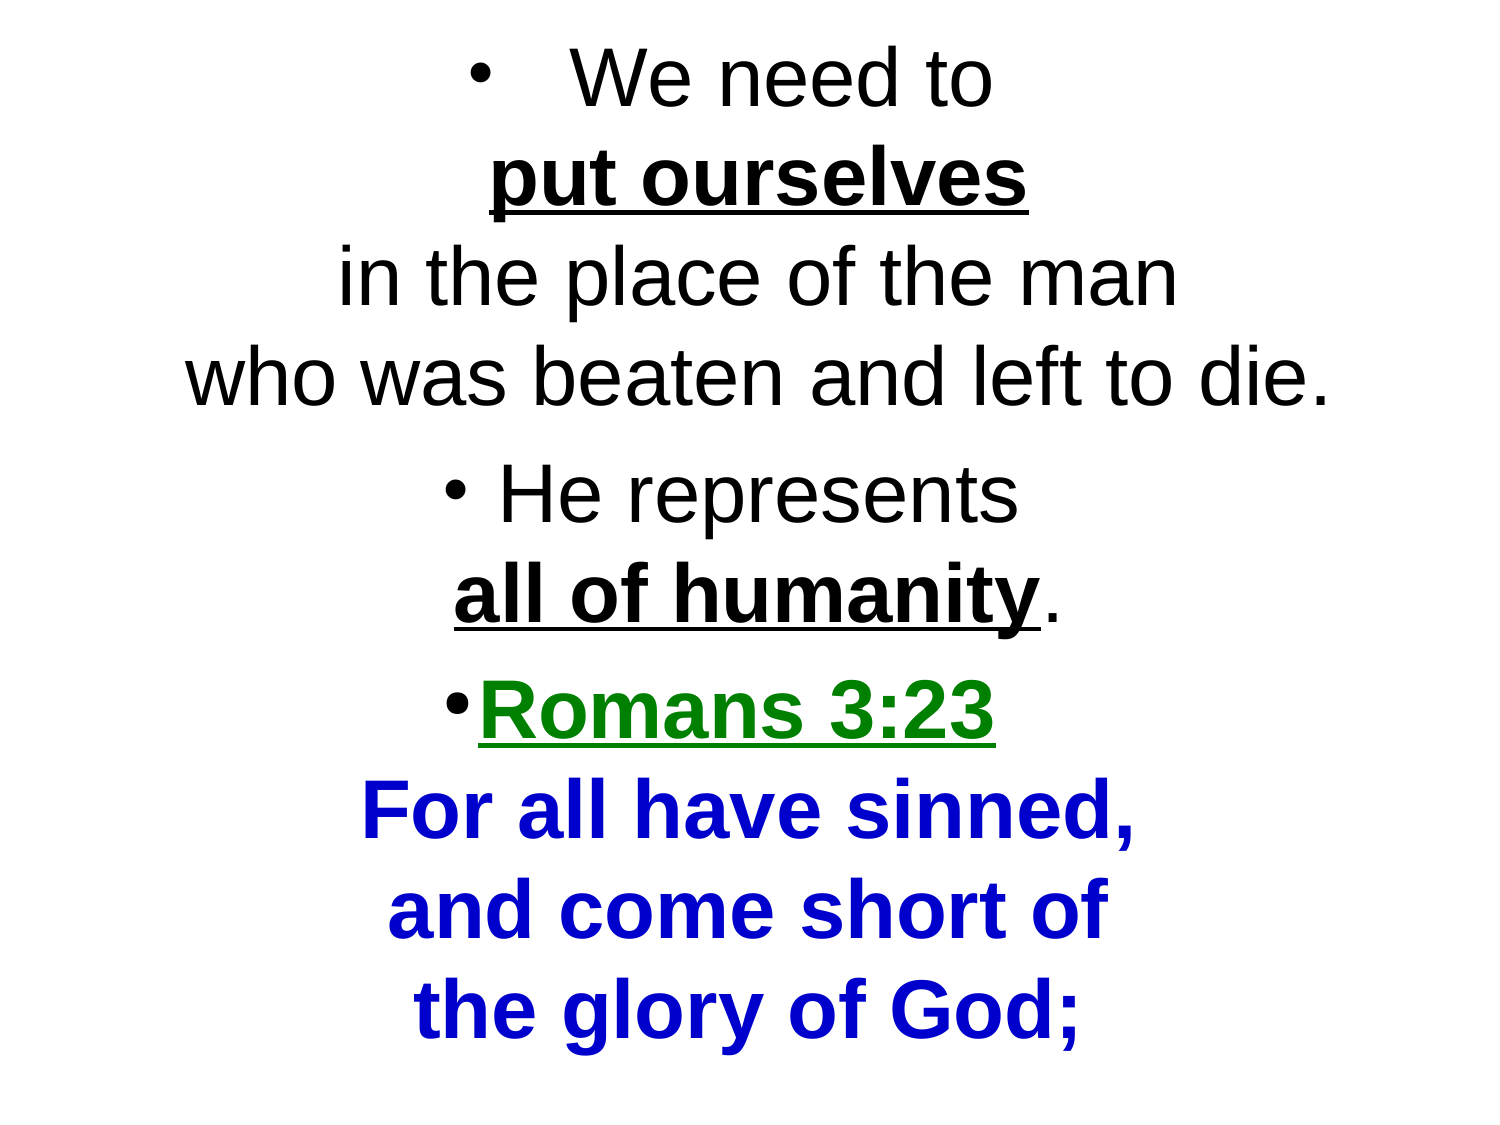

# We need to put ourselves in the place of the man who was beaten and left to die.
He represents
all of humanity.
Romans 3:23 
For all have sinned,
and come short of
the glory of God;
41